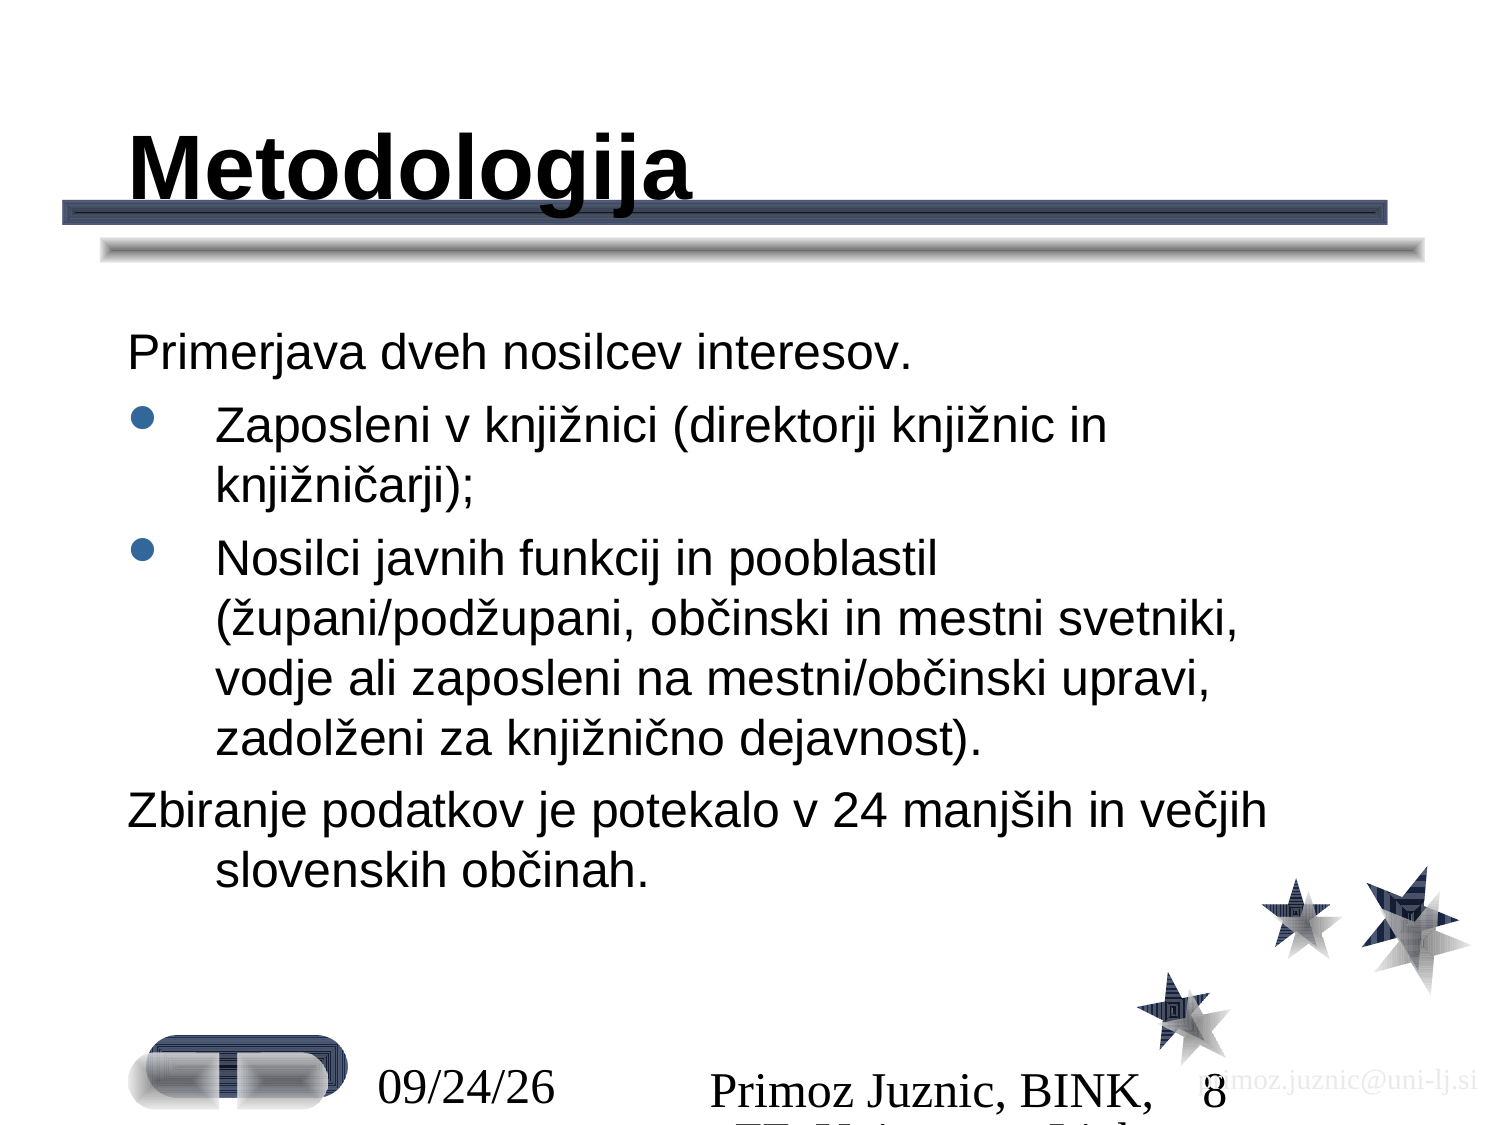

# Metodologija
Primerjava dveh nosilcev interesov.
Zaposleni v knjižnici (direktorji knjižnic in knjižničarji);
Nosilci javnih funkcij in pooblastil (župani/podžupani, občinski in mestni svetniki, vodje ali zaposleni na mestni/občinski upravi, zadolženi za knjižnično dejavnost).
Zbiranje podatkov je potekalo v 24 manjših in večjih slovenskih občinah.
Primoz Juznic, BINK, FF, Univerza v Ljubljani
8